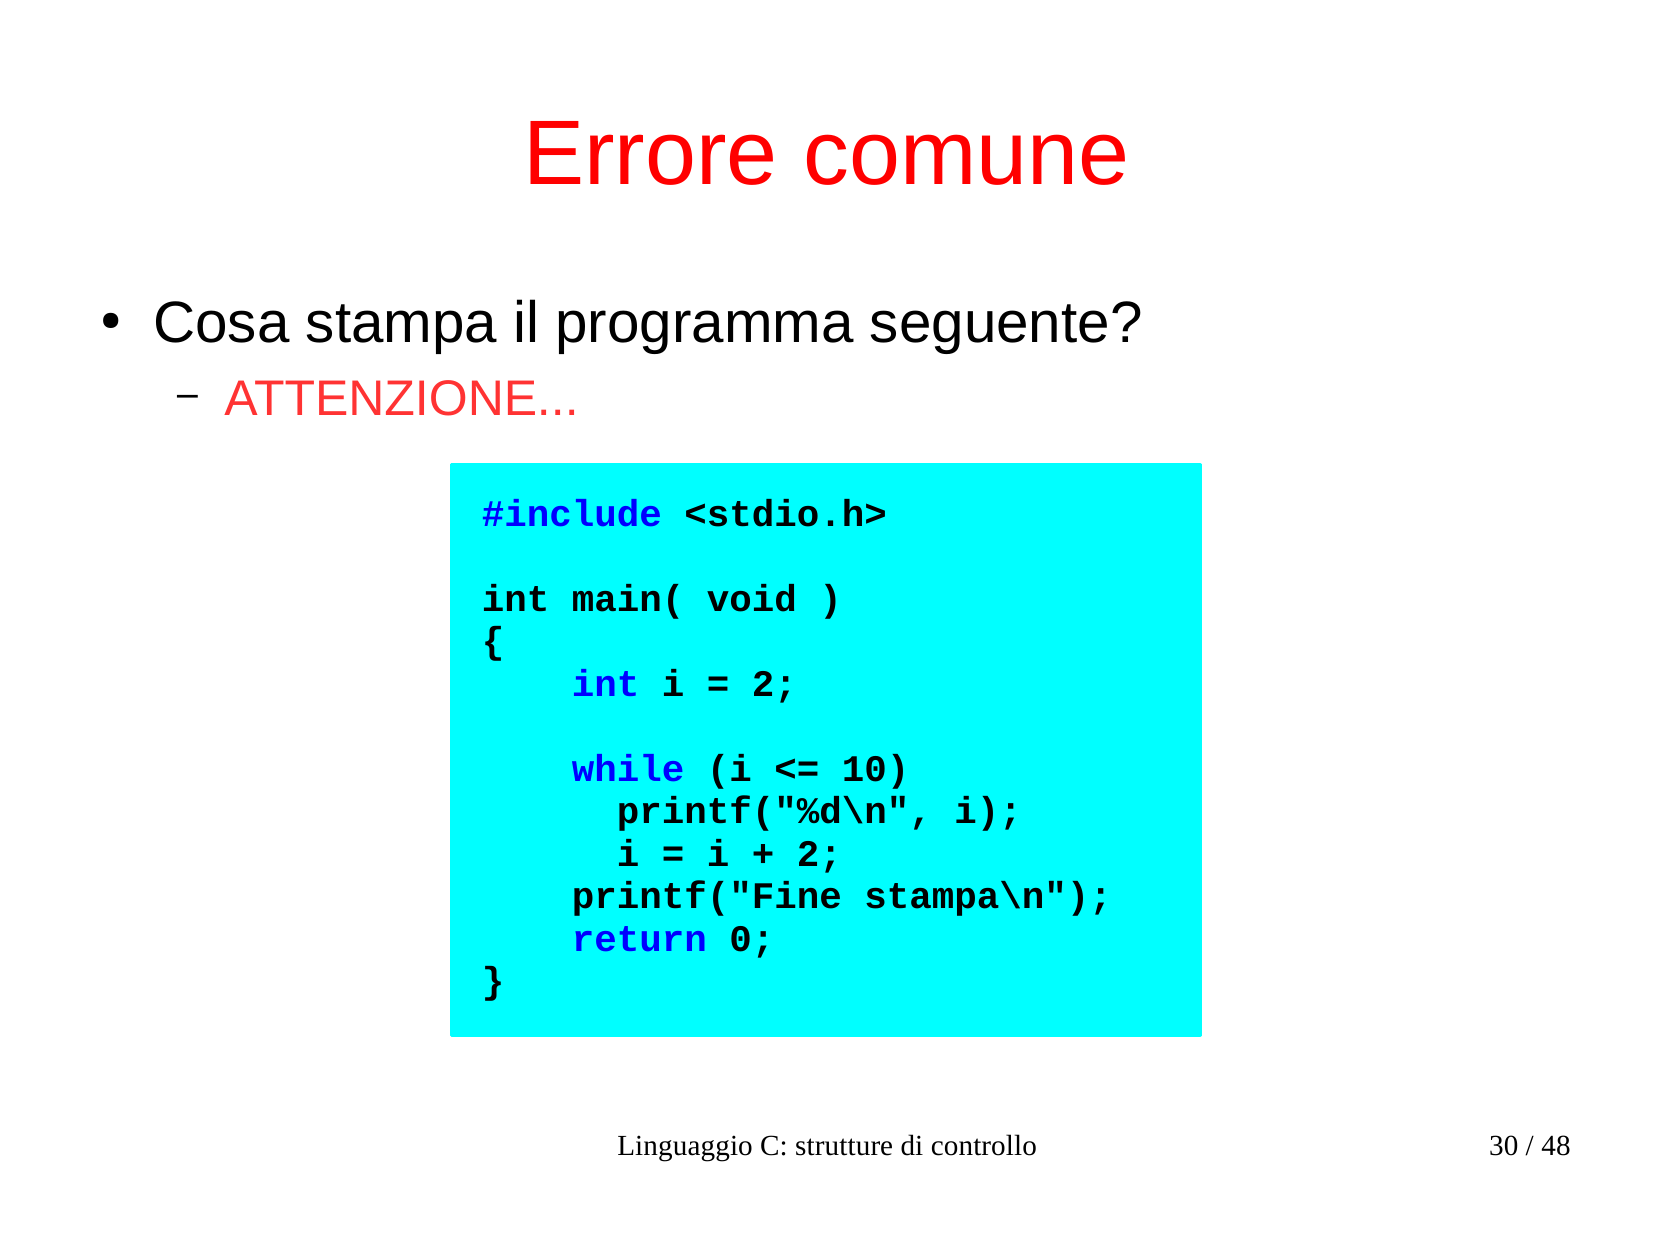

# Errore comune
Cosa stampa il programma seguente?
ATTENZIONE...
#include <stdio.h>
int main( void )
{
 int i = 2;
 while (i <= 10)
 printf("%d\n", i);
 i = i + 2;
 printf("Fine stampa\n");
 return 0;
}
Linguaggio C: strutture di controllo
30